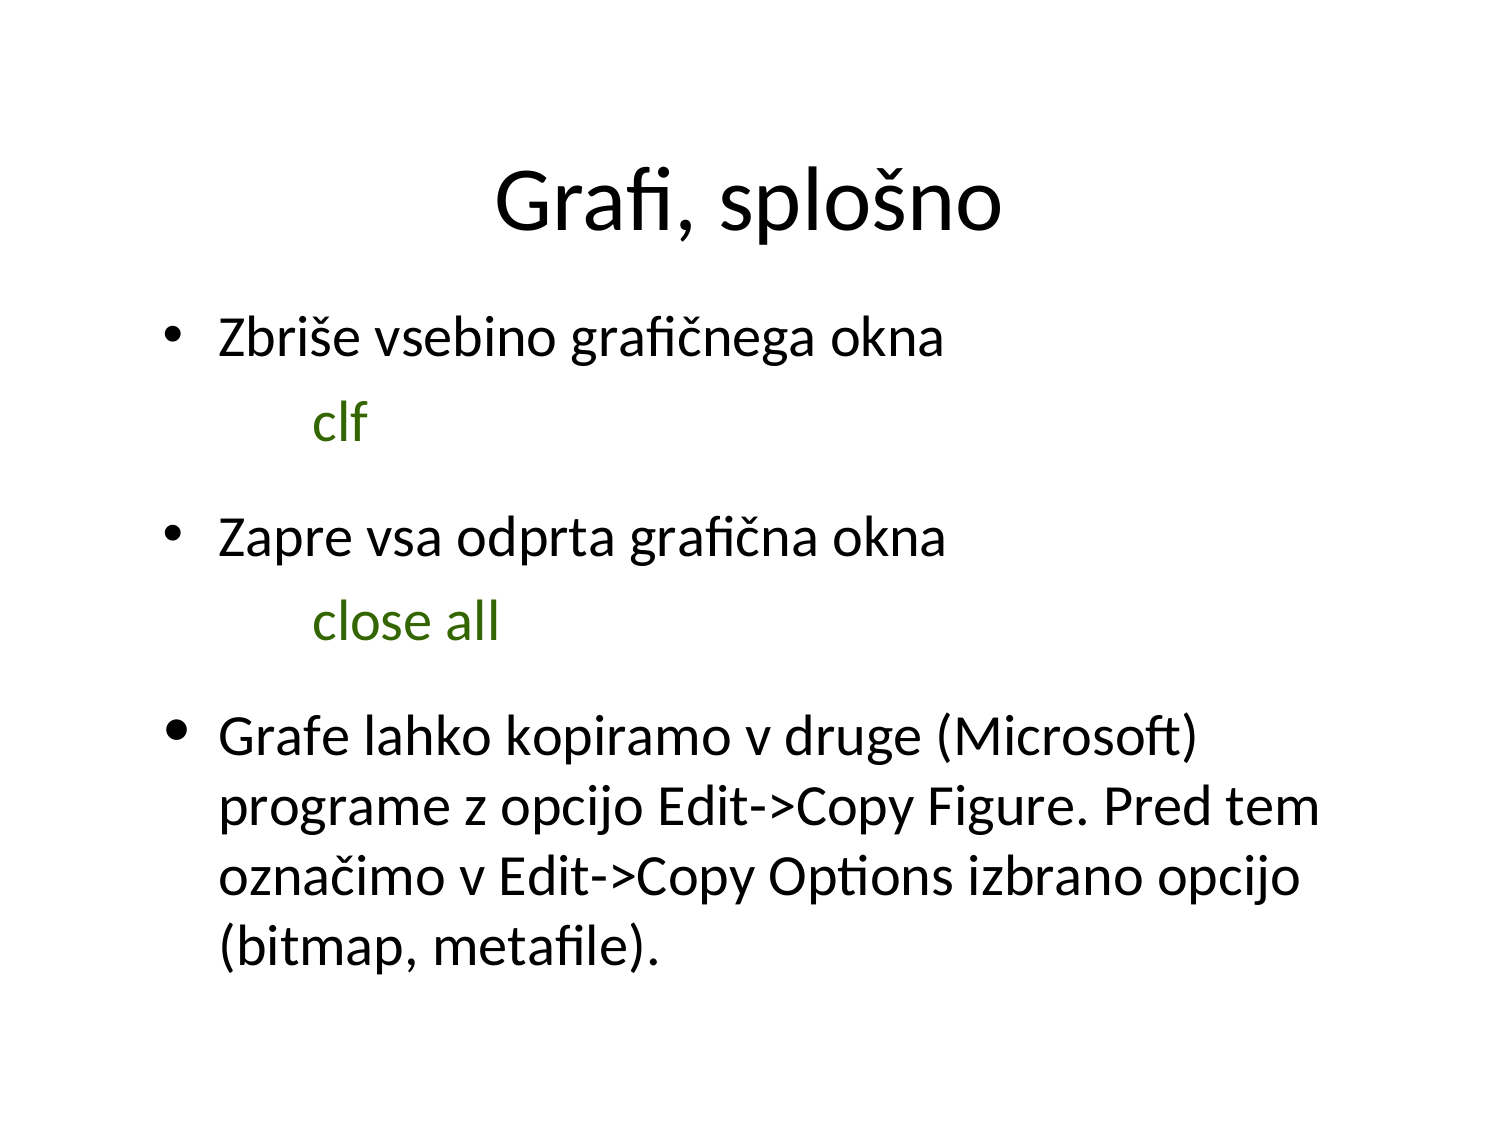

# Grafi, splošno
Zbriše vsebino grafičnega okna
		clf
Zapre vsa odprta grafična okna
		close all
Grafe lahko kopiramo v druge (Microsoft) programe z opcijo Edit->Copy Figure. Pred tem označimo v Edit->Copy Options izbrano opcijo (bitmap, metafile).